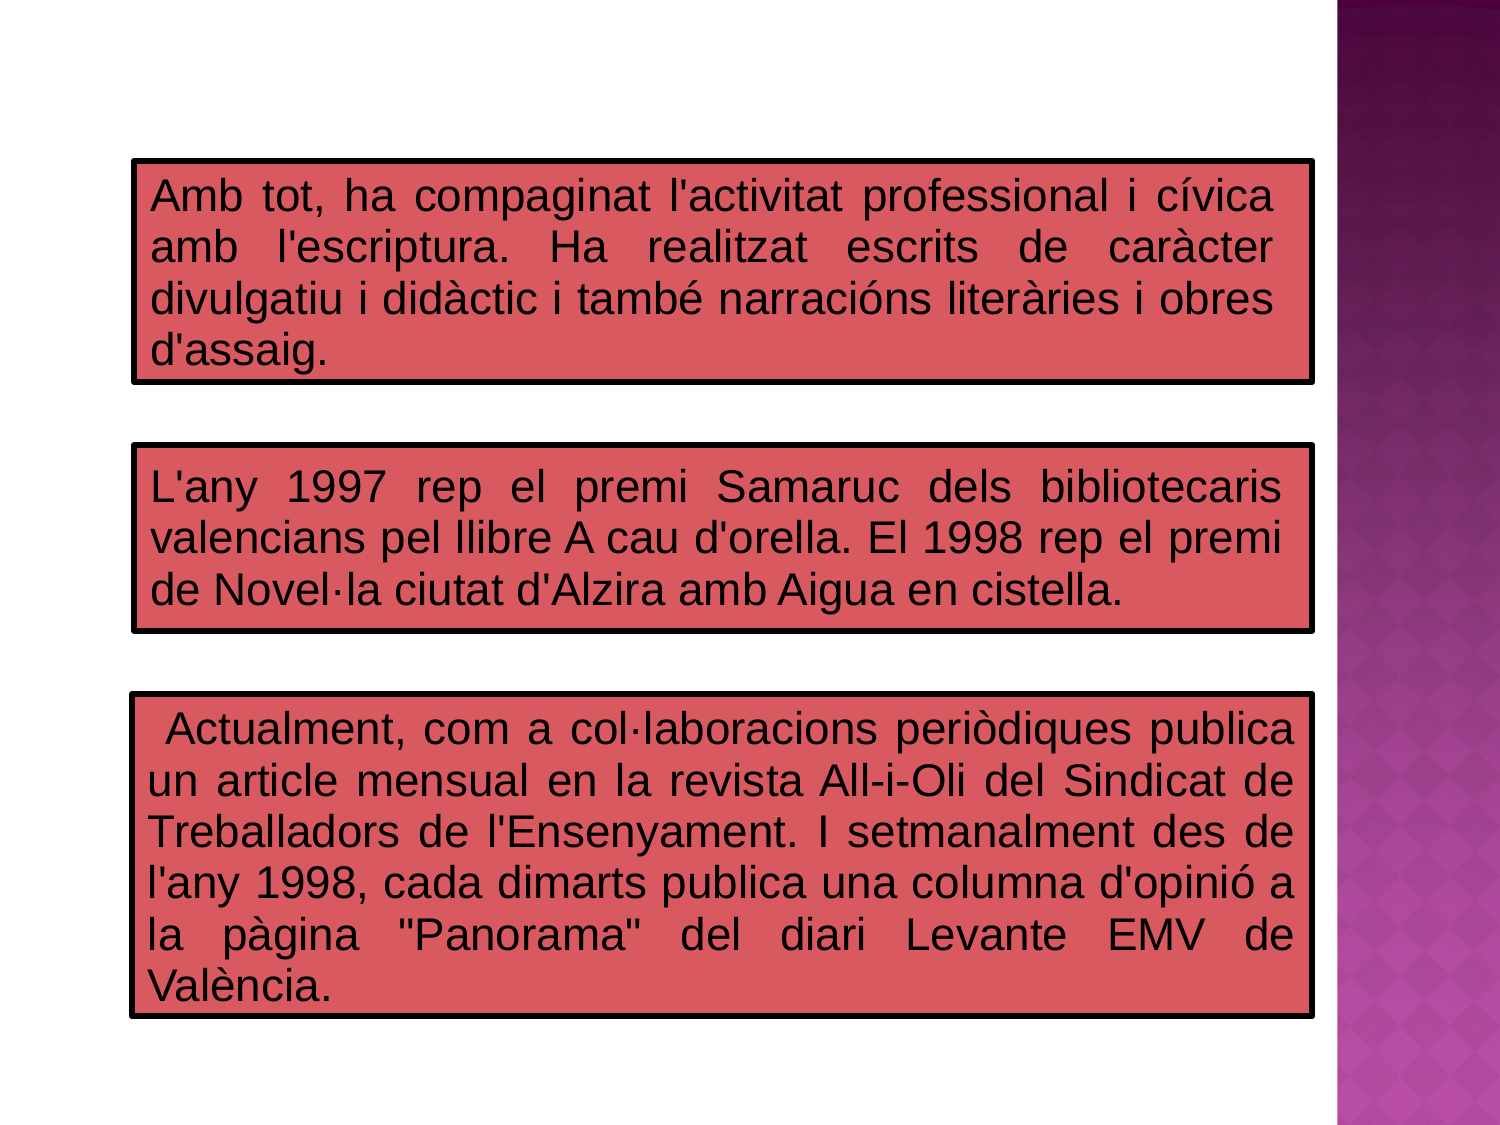

Amb tot, ha compaginat l'activitat professional i cívica amb l'escriptura. Ha realitzat escrits de caràcter divulgatiu i didàctic i també narracións literàries i obres d'assaig.
L'any 1997 rep el premi Samaruc dels bibliotecaris valencians pel llibre A cau d'orella. El 1998 rep el premi de Novel·la ciutat d'Alzira amb Aigua en cistella.
 Actualment, com a col·laboracions periòdiques publica un article mensual en la revista All-i-Oli del Sindicat de Treballadors de l'Ensenyament. I setmanalment des de l'any 1998, cada dimarts publica una columna d'opinió a la pàgina "Panorama" del diari Levante EMV de València.